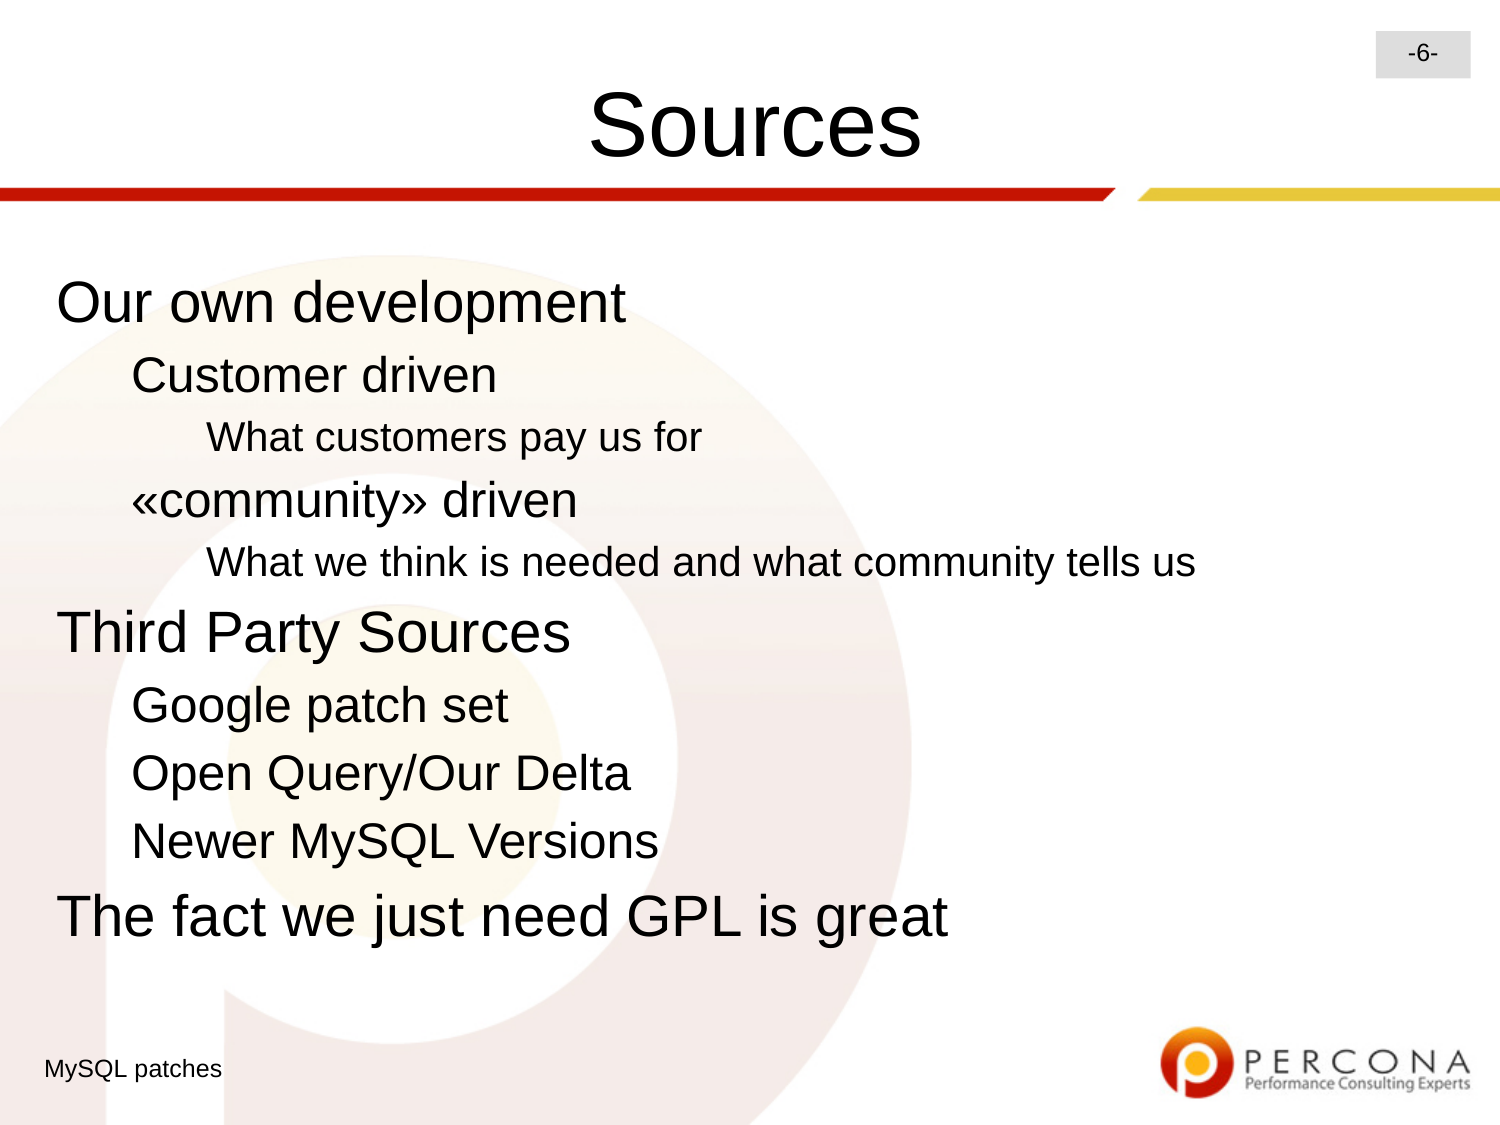

# Sources
Our own development
Customer driven
What customers pay us for
«community» driven
What we think is needed and what community tells us
Third Party Sources
Google patch set
Open Query/Our Delta
Newer MySQL Versions
The fact we just need GPL is great
MySQL patches